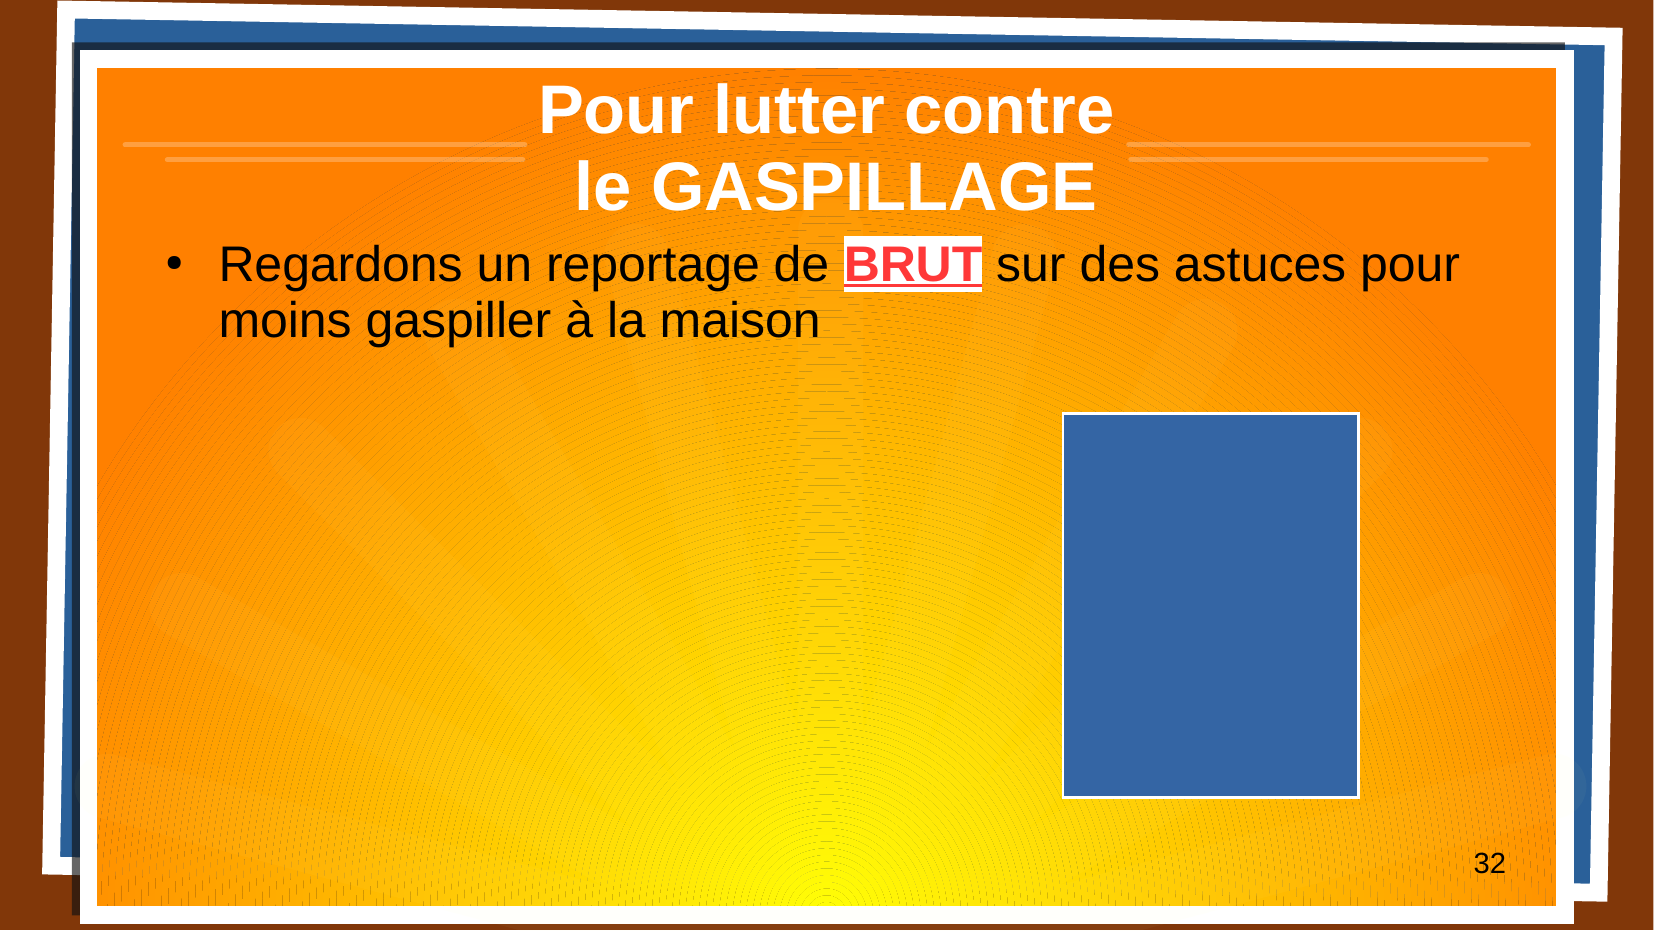

# Pour lutter contre le GASPILLAGE
Regardons un reportage de BRUT sur des astuces pour moins gaspiller à la maison
E:\Projets\ECO délégués\Images et vidéo\Comment limiter le gaspillage alimentaire hd.mp4
32